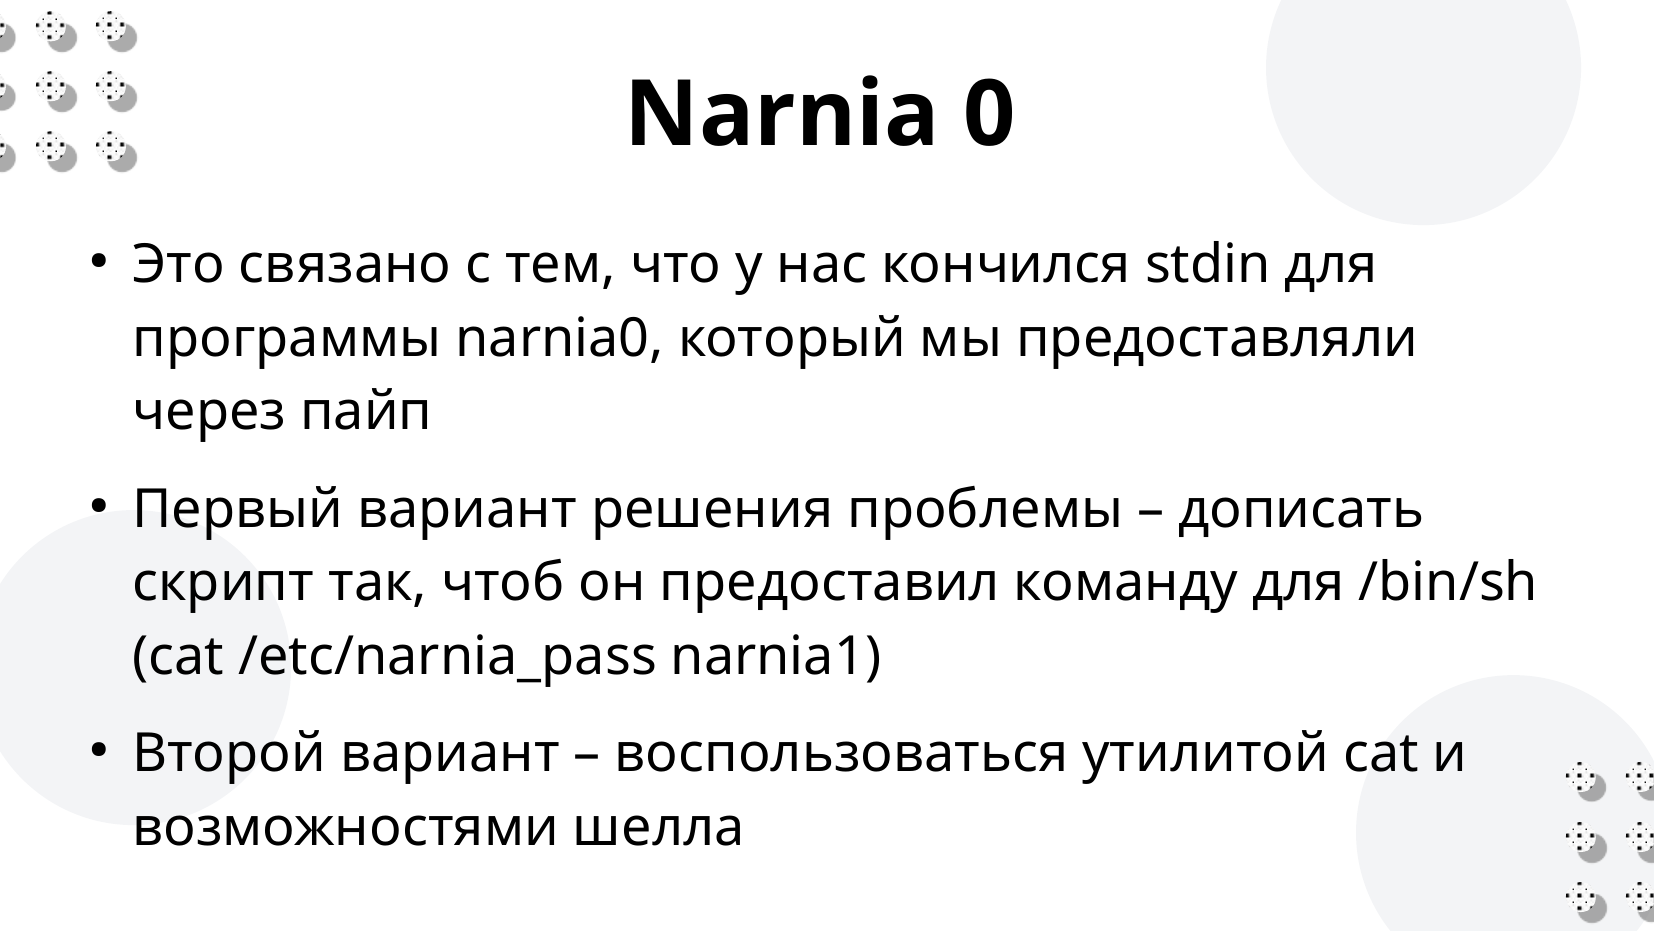

# Narnia 0
Это связано с тем, что у нас кончился stdin для программы narnia0, который мы предоставляли через пайп
Первый вариант решения проблемы – дописать скрипт так, чтоб он предоставил команду для /bin/sh (cat /etc/narnia_pass narnia1)
Второй вариант – воспользоваться утилитой cat и возможностями шелла